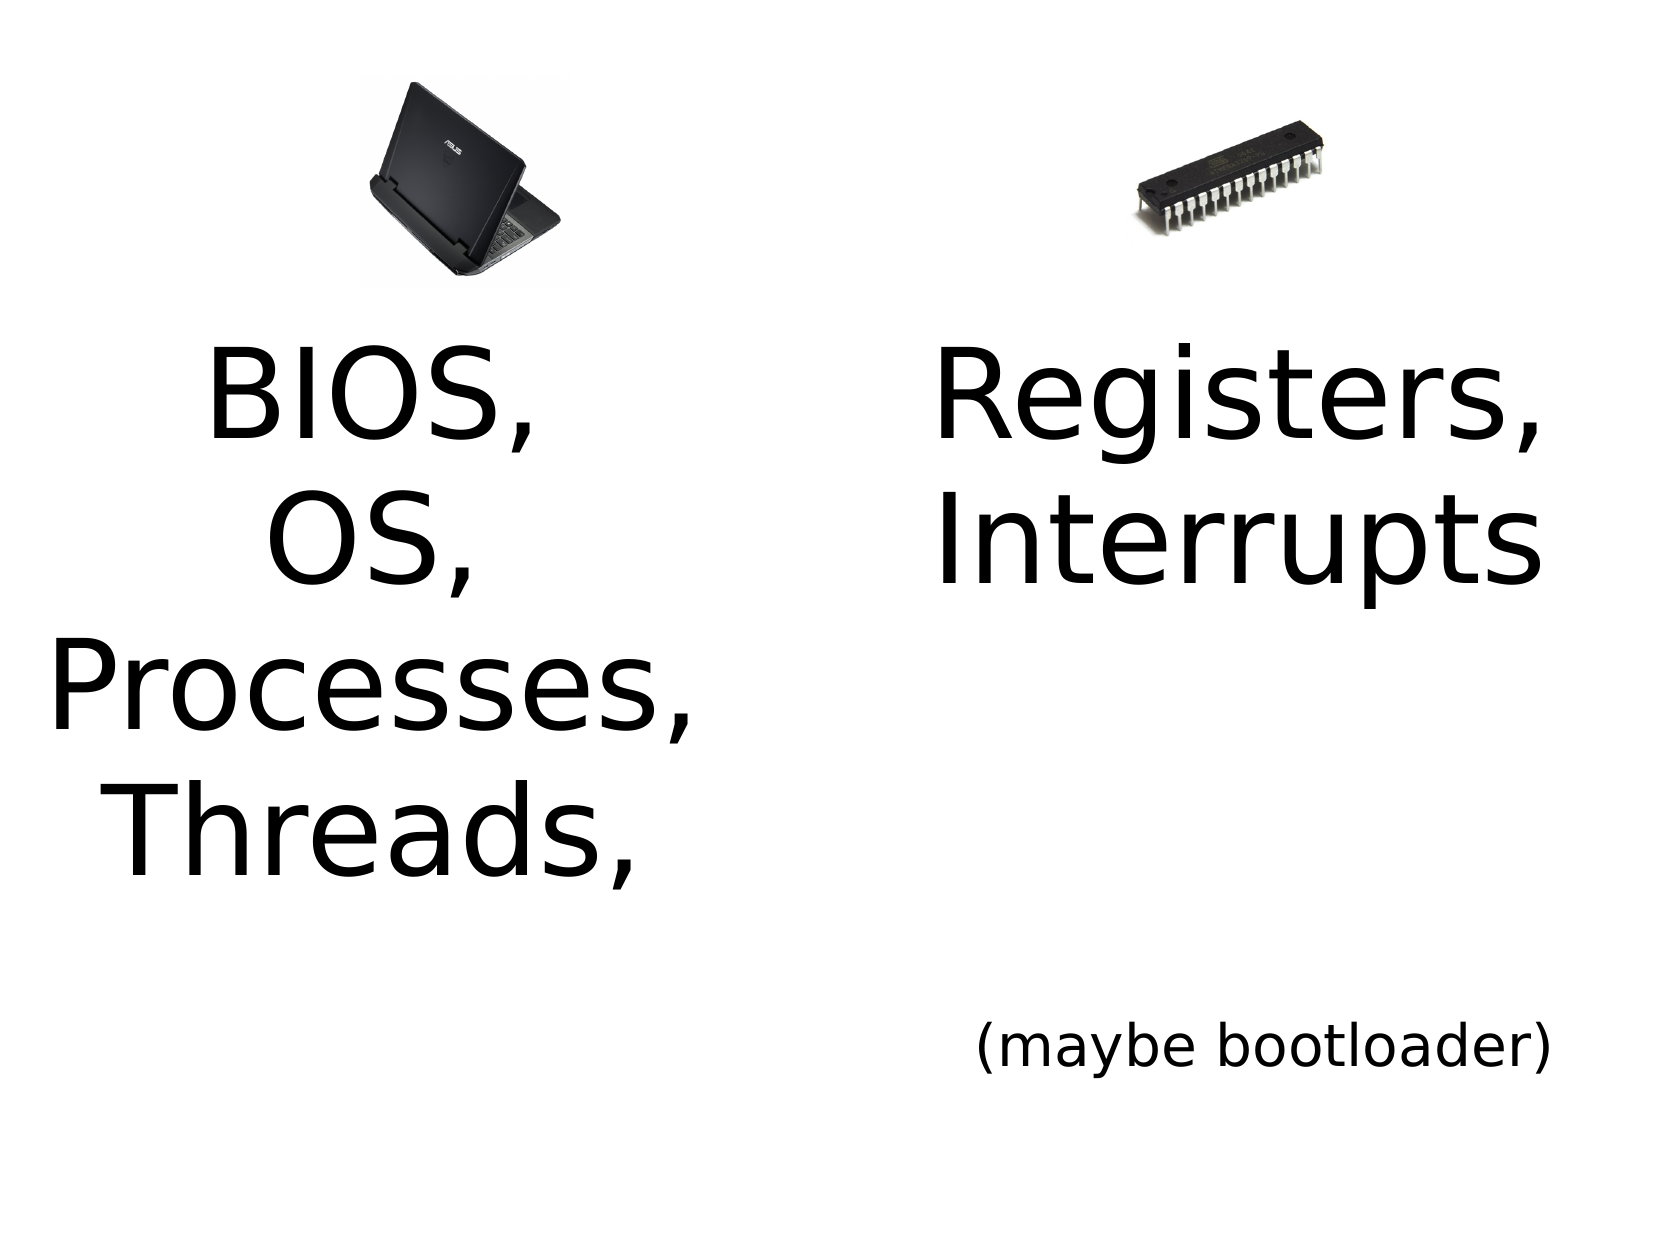

BIOS,
OS,
Processes,
Threads,
Registers,
Interrupts
(maybe bootloader)